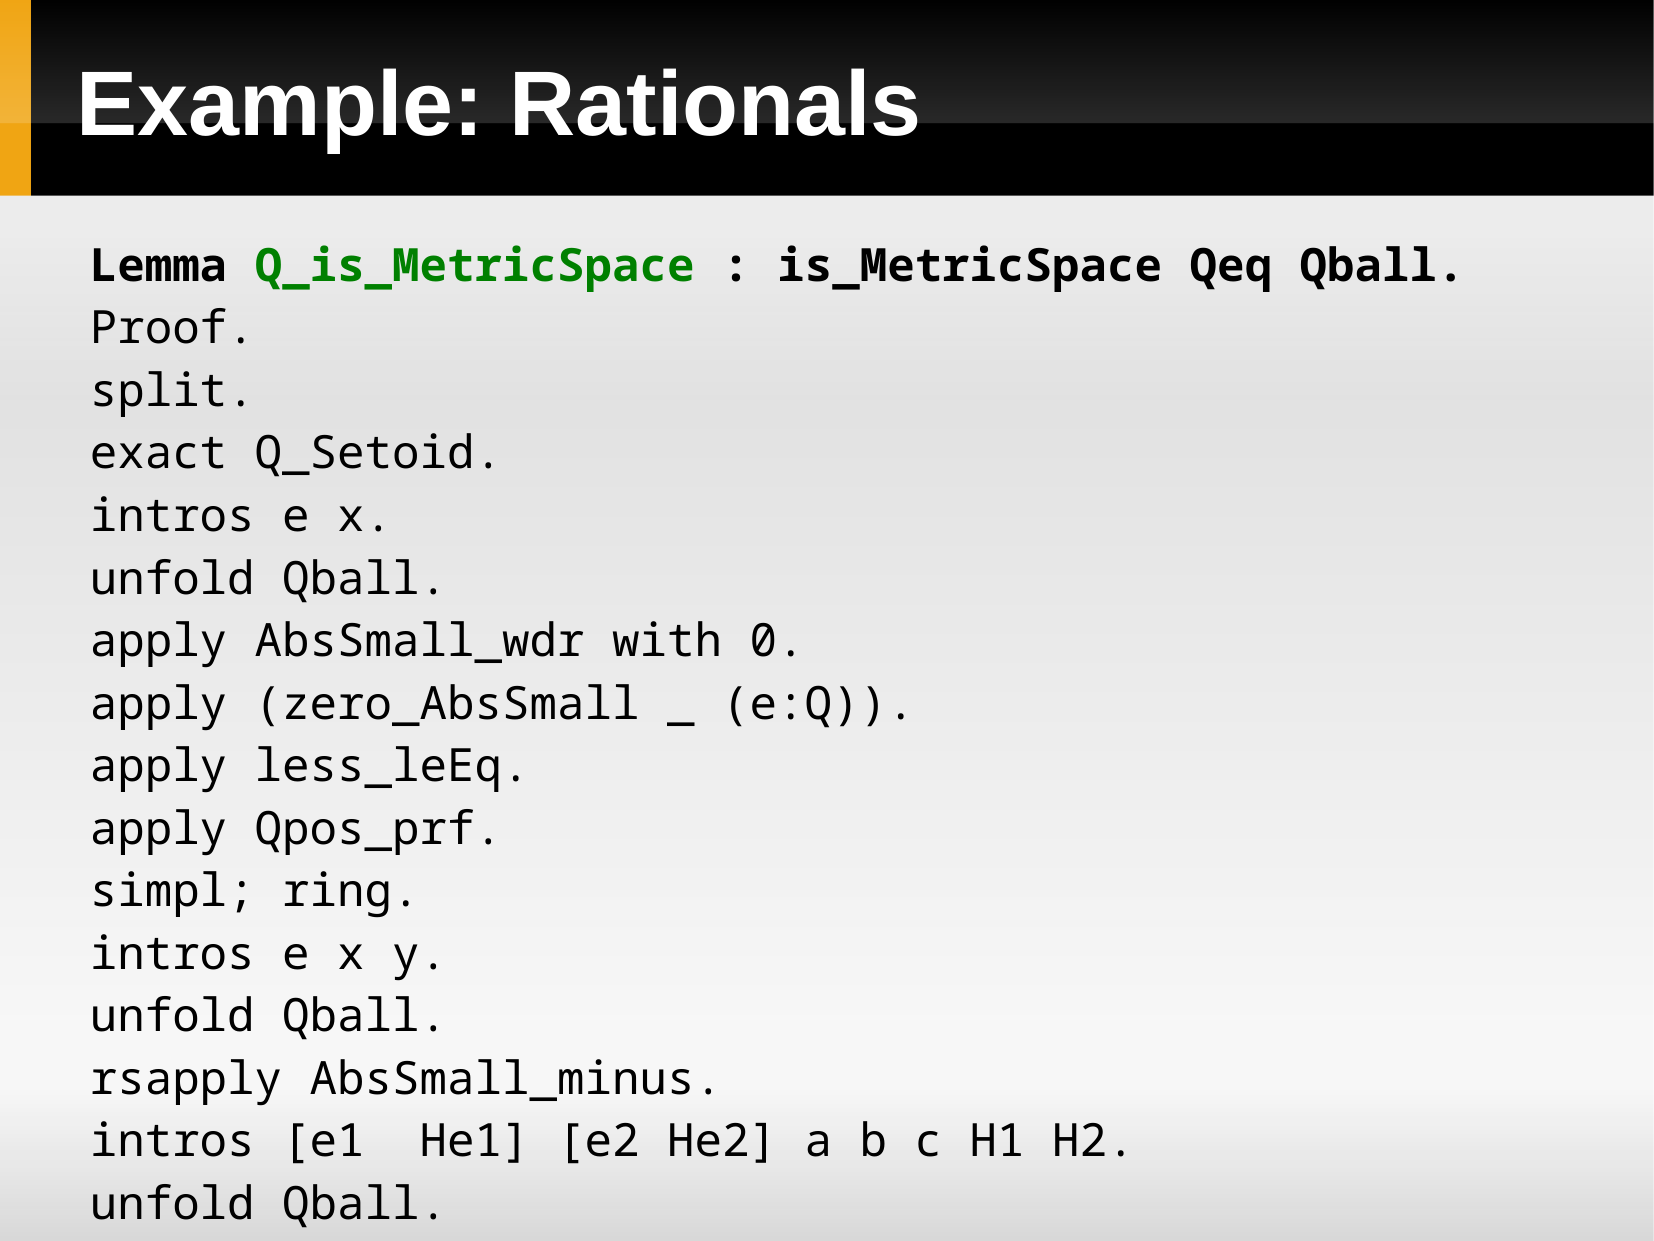

# Example: Rationals
Lemma Q_is_MetricSpace : is_MetricSpace Qeq Qball.
Proof.
split.
exact Q_Setoid.
intros e x.
unfold Qball.
apply AbsSmall_wdr with 0.
apply (zero_AbsSmall _ (e:Q)).
apply less_leEq.
apply Qpos_prf.
simpl; ring.
intros e x y.
unfold Qball.
rsapply AbsSmall_minus.
intros [e1 He1] [e2 He2] a b c H1 H2.
unfold Qball.
apply AbsSmall_wdr with ((a-b)+(b-c)).
autorewrite with QposElim.
rsapply AbsSmall_plus; assumption.
simpl; ring.
intros e a b H.
unfold Qball.
assert (forall x, (forall d : Qpos, x <= e+d) -> x <= e).
intros.
rsapply shift_zero_leEq_minus'.
rsapply inv_cancel_leEq.
rsapply approach_zero_weak.
intros.
replace LHS with (x[-](e:Q)).
rsapply shift_minus_leEq.
replace RHS with (e+e0) by ring.